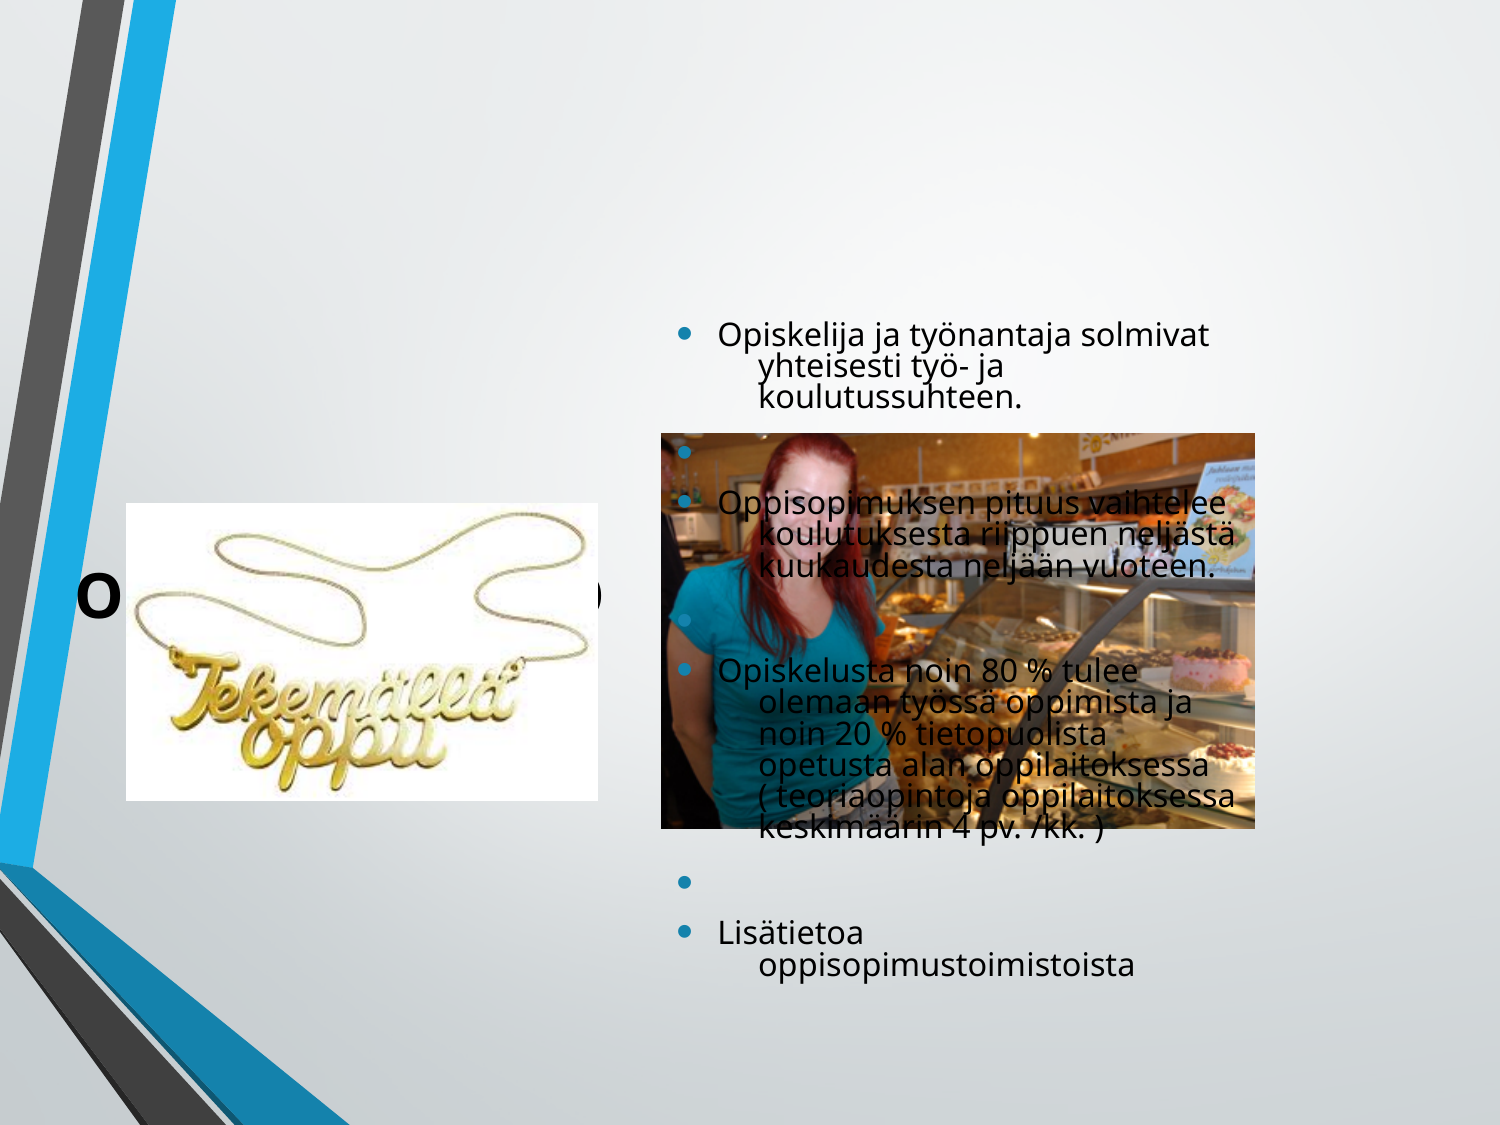

# OPPISOPIMUSKOULUTUS
Opiskelija ja työnantaja solmivat yhteisesti työ- ja koulutussuhteen.
Oppisopimuksen pituus vaihtelee koulutuksesta riippuen neljästä kuukaudesta neljään vuoteen.
Opiskelusta noin 80 % tulee olemaan työssä oppimista ja noin 20 % tietopuolista opetusta alan oppilaitoksessa ( teoriaopintoja oppilaitoksessa keskimäärin 4 pv. /kk. )
Lisätietoa oppisopimustoimistoista